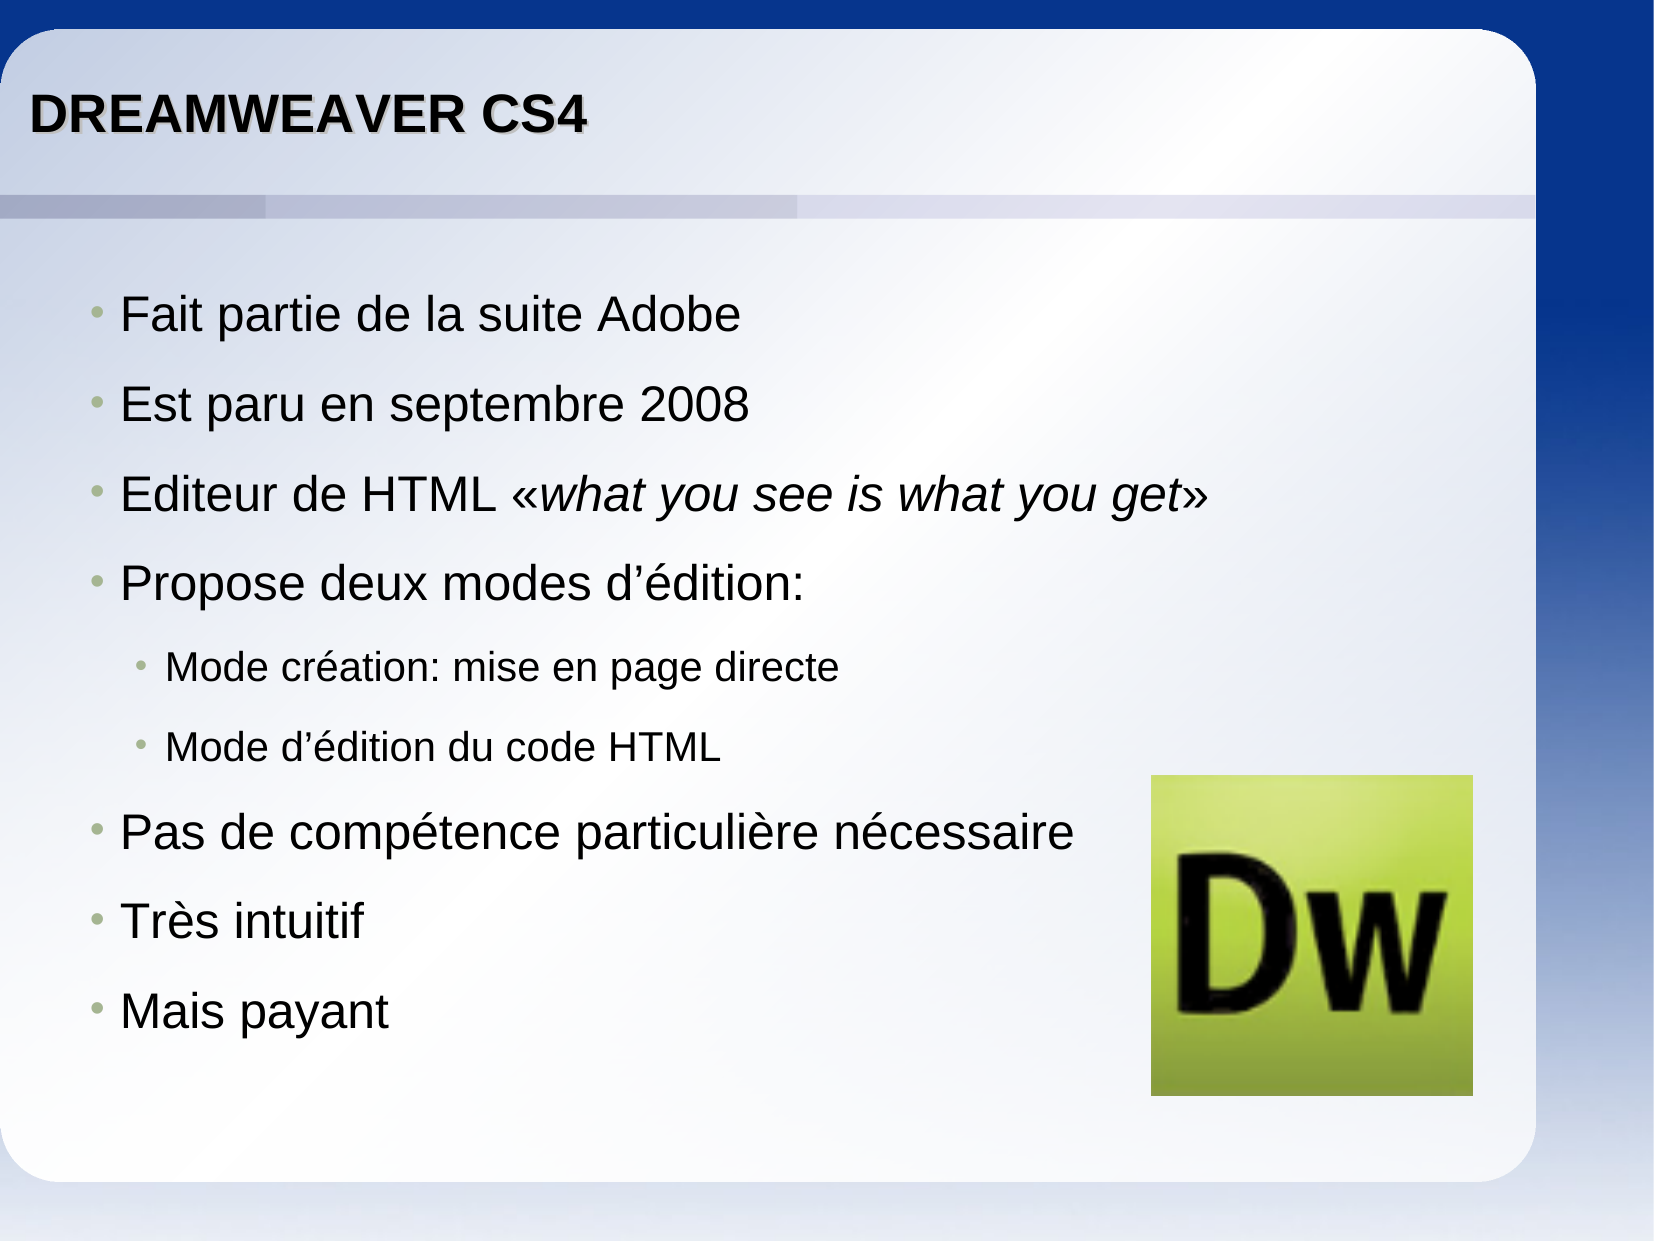

# DREAMWEAVER CS4
Fait partie de la suite Adobe
Est paru en septembre 2008
Editeur de HTML «what you see is what you get»
Propose deux modes d’édition:
Mode création: mise en page directe
Mode d’édition du code HTML
Pas de compétence particulière nécessaire
Très intuitif
Mais payant